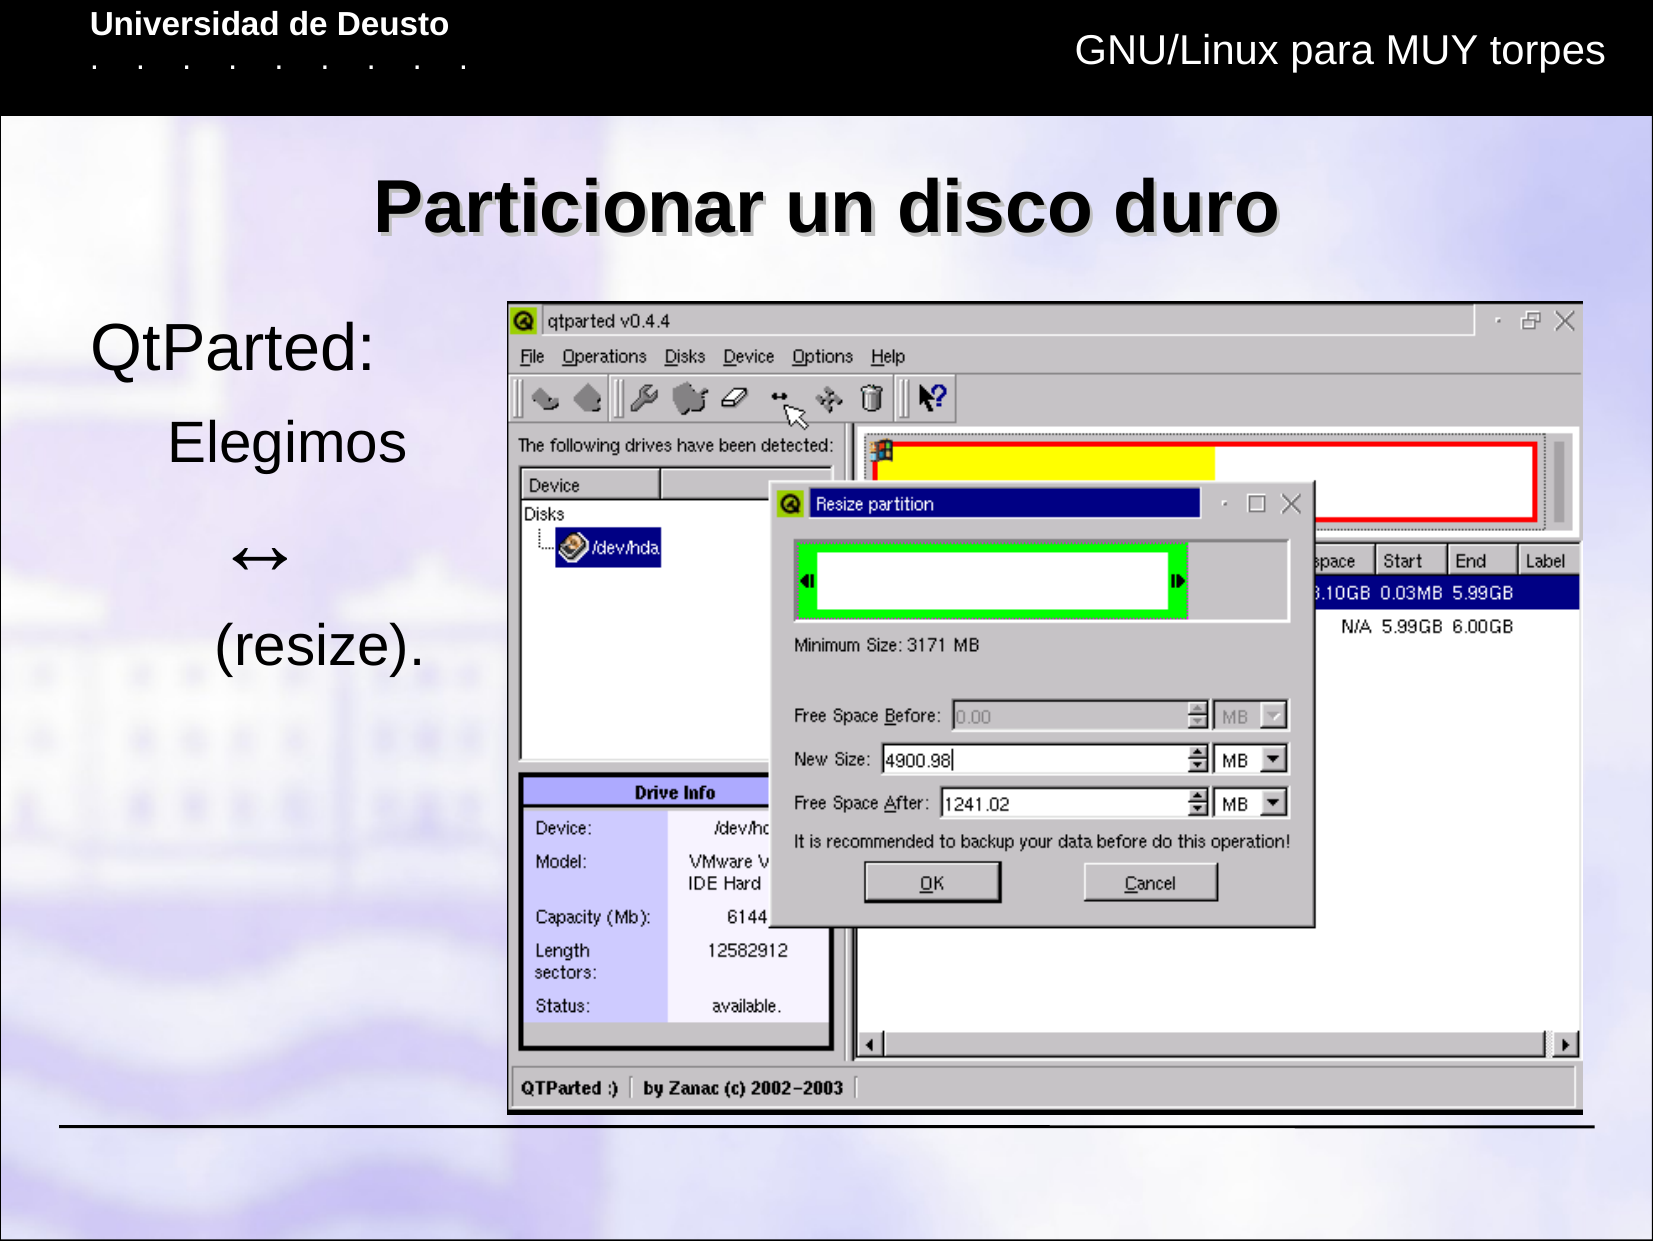

# Particionar un disco duro
QtParted:
Elegimos
	↔
	(resize).